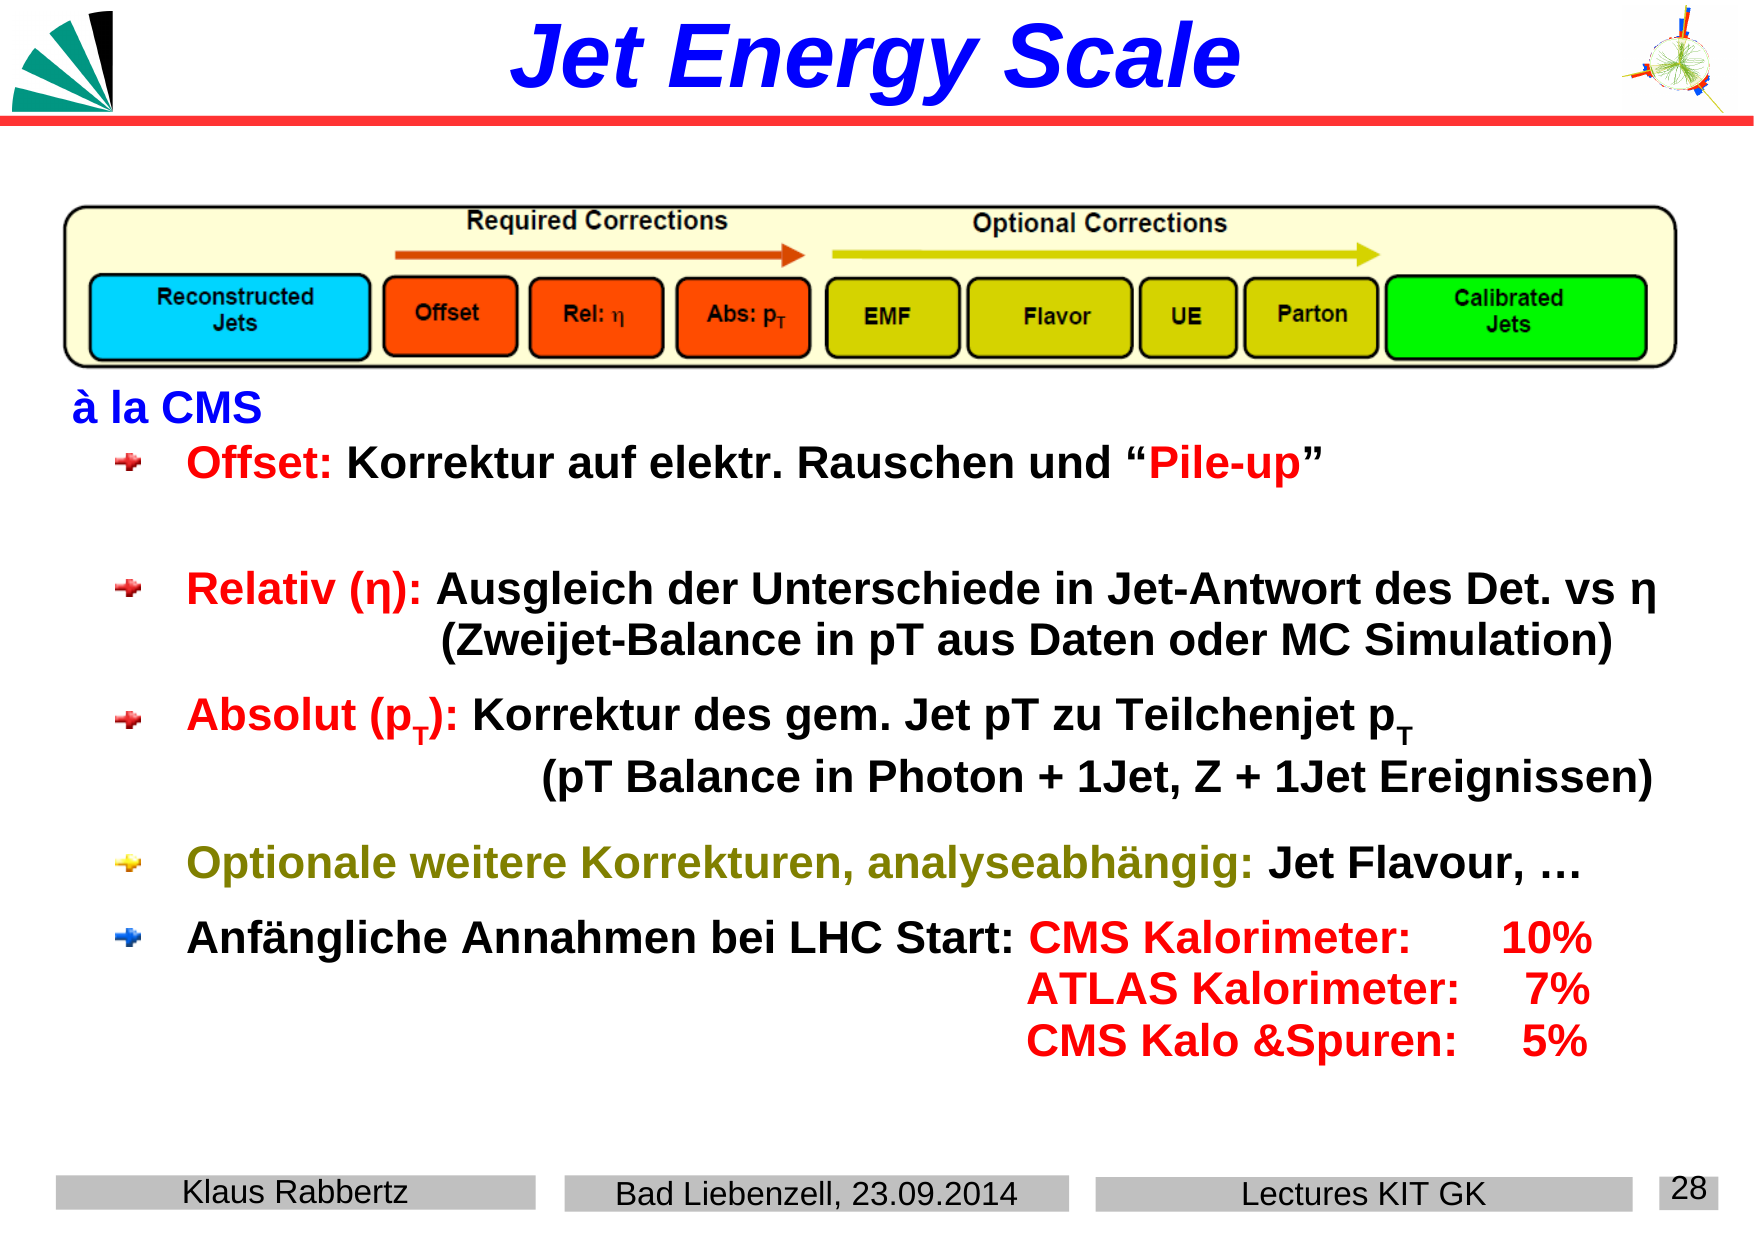

# Jet Energy Scale
à la CMS
Offset: Korrektur auf elektr. Rauschen und “Pile-up”
Relativ (η): Ausgleich der Unterschiede in Jet-Antwort des Det. vs η (Zweijet-Balance in pT aus Daten oder MC Simulation)
Absolut (pT): Korrektur des gem. Jet pT zu Teilchenjet pT (pT Balance in Photon + 1Jet, Z + 1Jet Ereignissen)
Optionale weitere Korrekturen, analyseabhängig: Jet Flavour, …
Anfängliche Annahmen bei LHC Start: CMS Kalorimeter: 10% ATLAS Kalorimeter: 7% CMS Kalo &Spuren: 5%